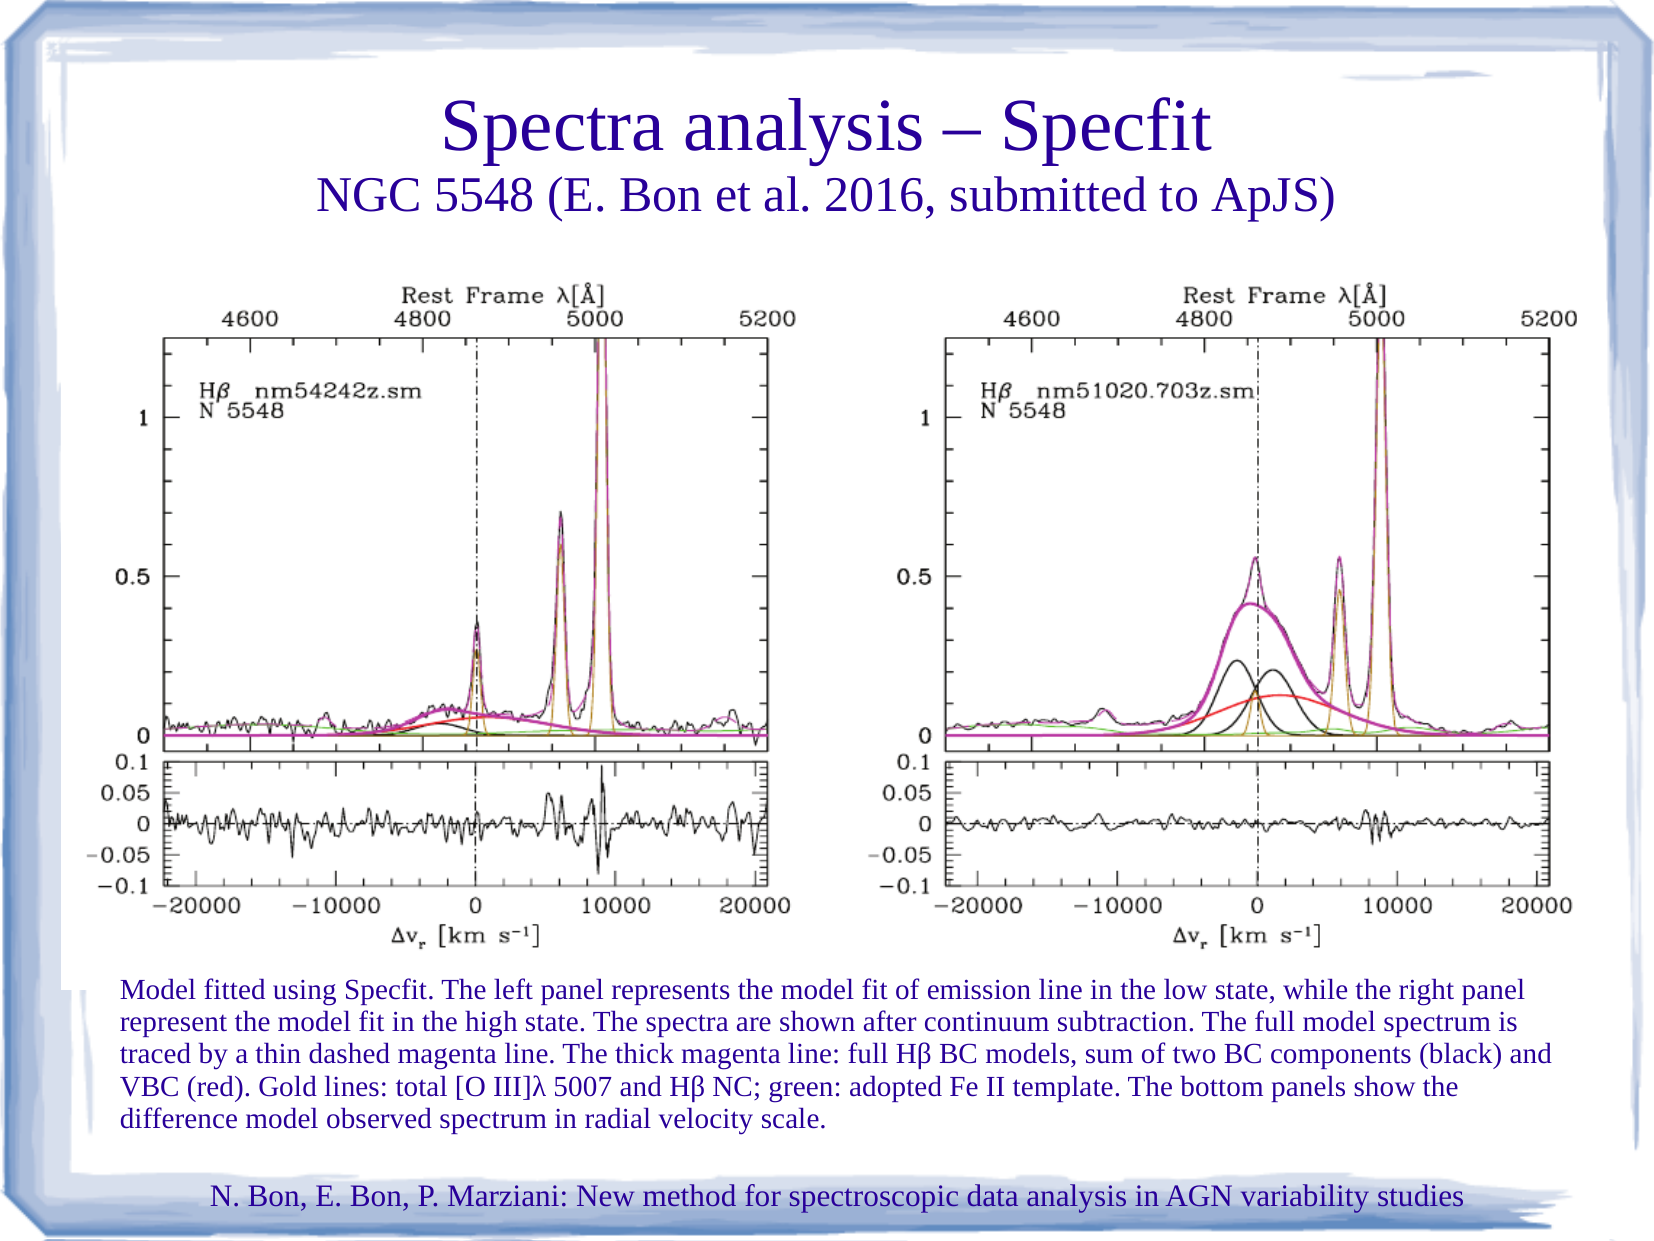

# Spectra analysis – Specfit NGC 5548 (E. Bon et al. 2016, submitted to ApJS)
Model fitted using Specfit. The left panel represents the model fit of emission line in the low state, while the right panel represent the model fit in the high state. The spectra are shown after continuum subtraction. The full model spectrum is traced by a thin dashed magenta line. The thick magenta line: full Hβ BC models, sum of two BC components (black) and VBC (red). Gold lines: total [O III]λ 5007 and Hβ NC; green: adopted Fe II template. The bottom panels show the difference model observed spectrum in radial velocity scale.
N. Bon, E. Bon, P. Marziani: New method for spectroscopic data analysis in AGN variability studies